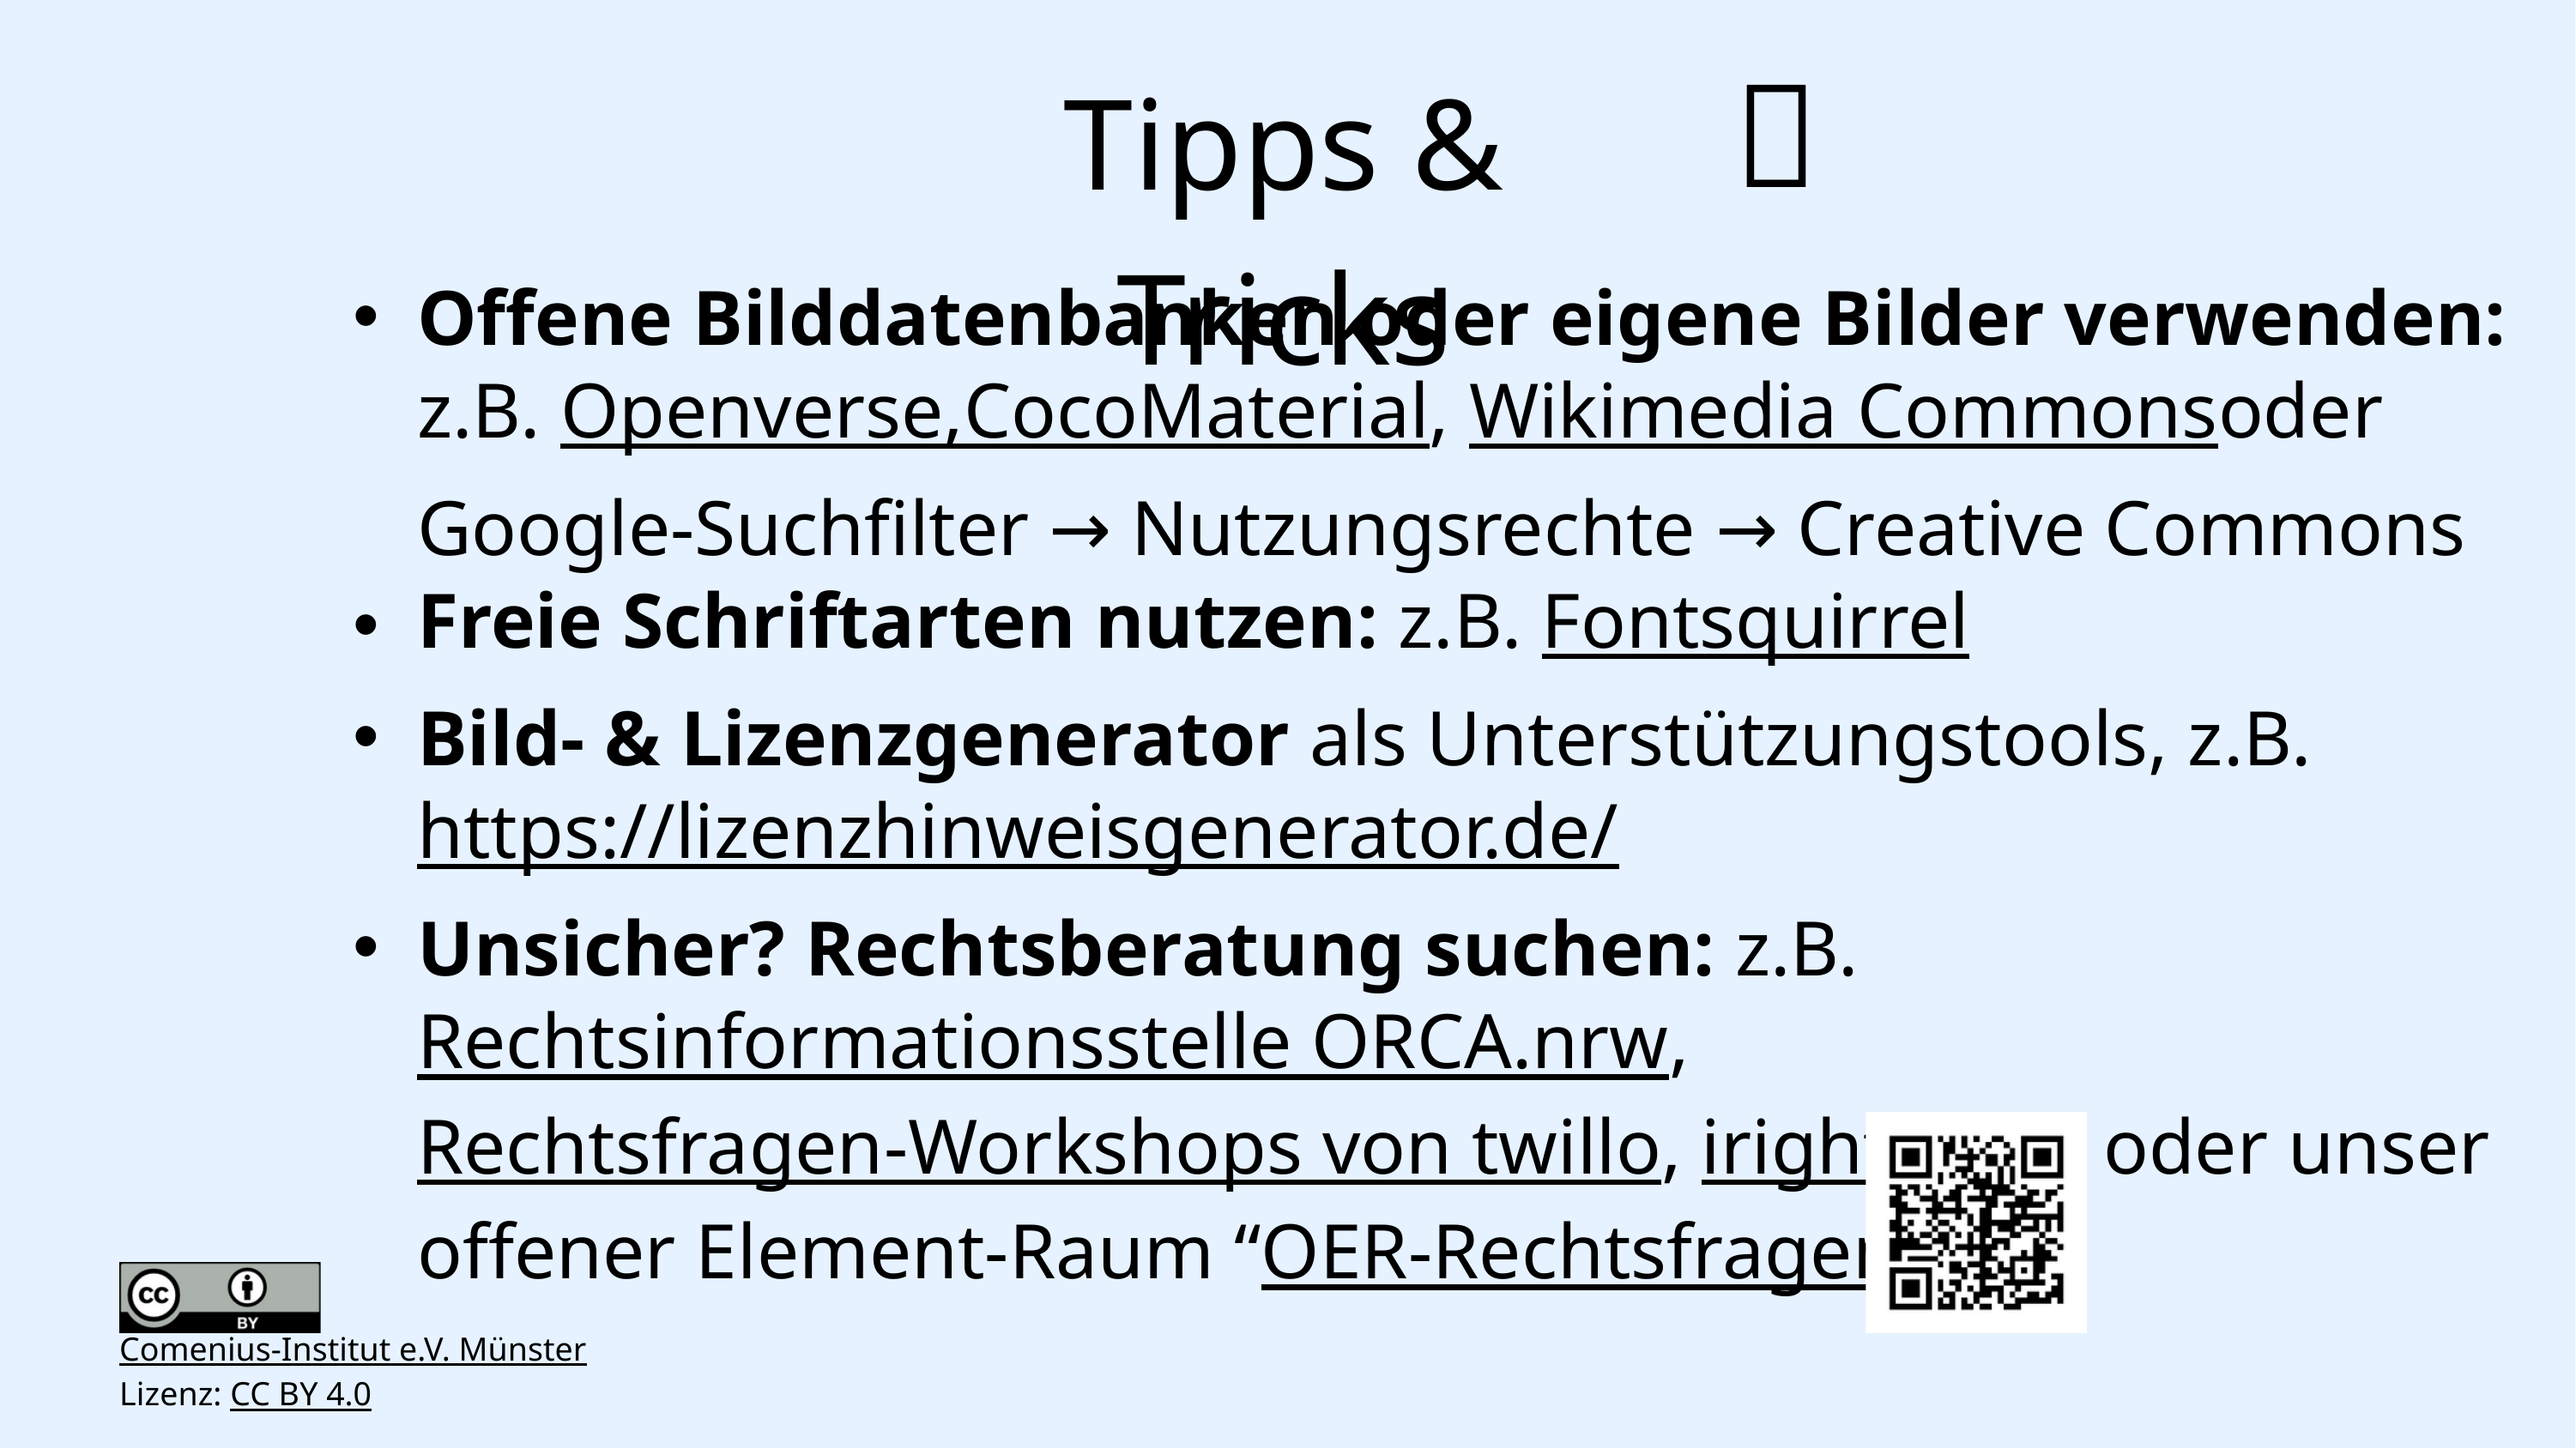

💡
Tipps & Tricks
Offene Bilddatenbanken oder eigene Bilder verwenden: z.B. Openverse,CocoMaterial, Wikimedia Commonsoder Google-Suchfilter → Nutzungsrechte → Creative Commons
Freie Schriftarten nutzen: z.B. Fontsquirrel
Bild- & Lizenzgenerator als Unterstützungstools, z.B. https://lizenzhinweisgenerator.de/
Unsicher? Rechtsberatung suchen: z.B. Rechtsinformationsstelle ORCA.nrw, Rechtsfragen-Workshops von twillo, irights.info oder unser offener Element-Raum “OER-Rechtsfragen” ->
Comenius-Institut e.V. Münster
Lizenz: CC BY 4.0